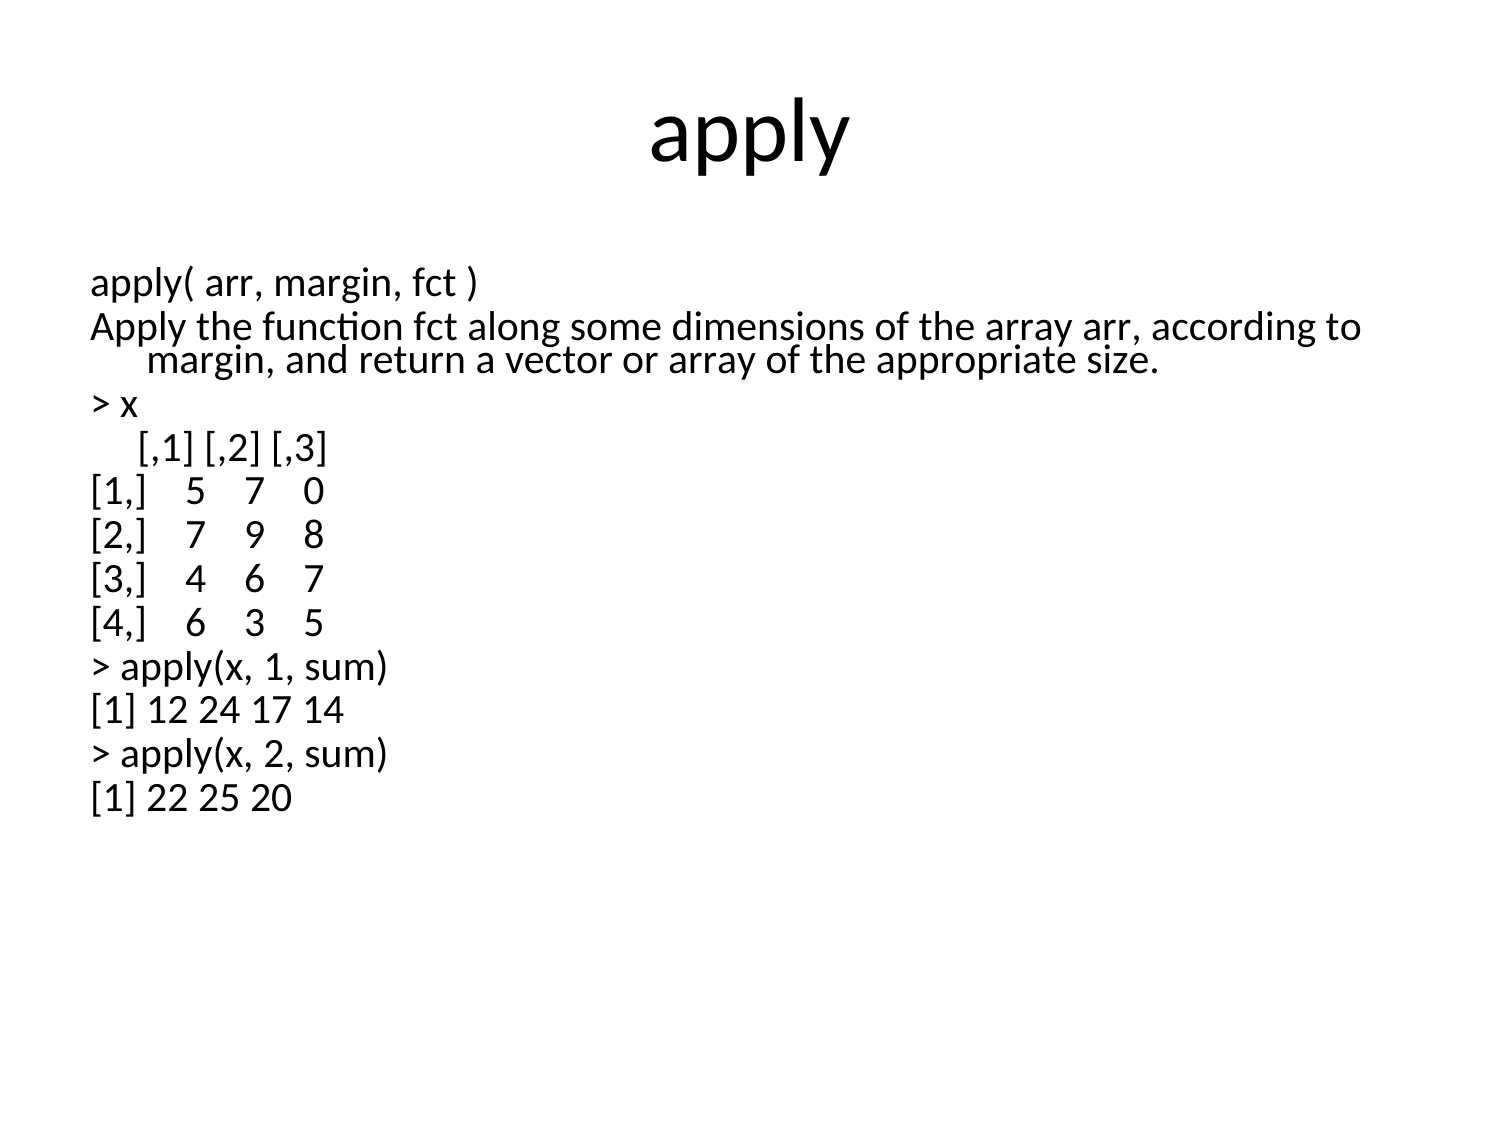

# apply
apply( arr, margin, fct )
Apply the function fct along some dimensions of the array arr, according to margin, and return a vector or array of the appropriate size.
> x
 [,1] [,2] [,3]
[1,] 5 7 0
[2,] 7 9 8
[3,] 4 6 7
[4,] 6 3 5
> apply(x, 1, sum)
[1] 12 24 17 14
> apply(x, 2, sum)
[1] 22 25 20